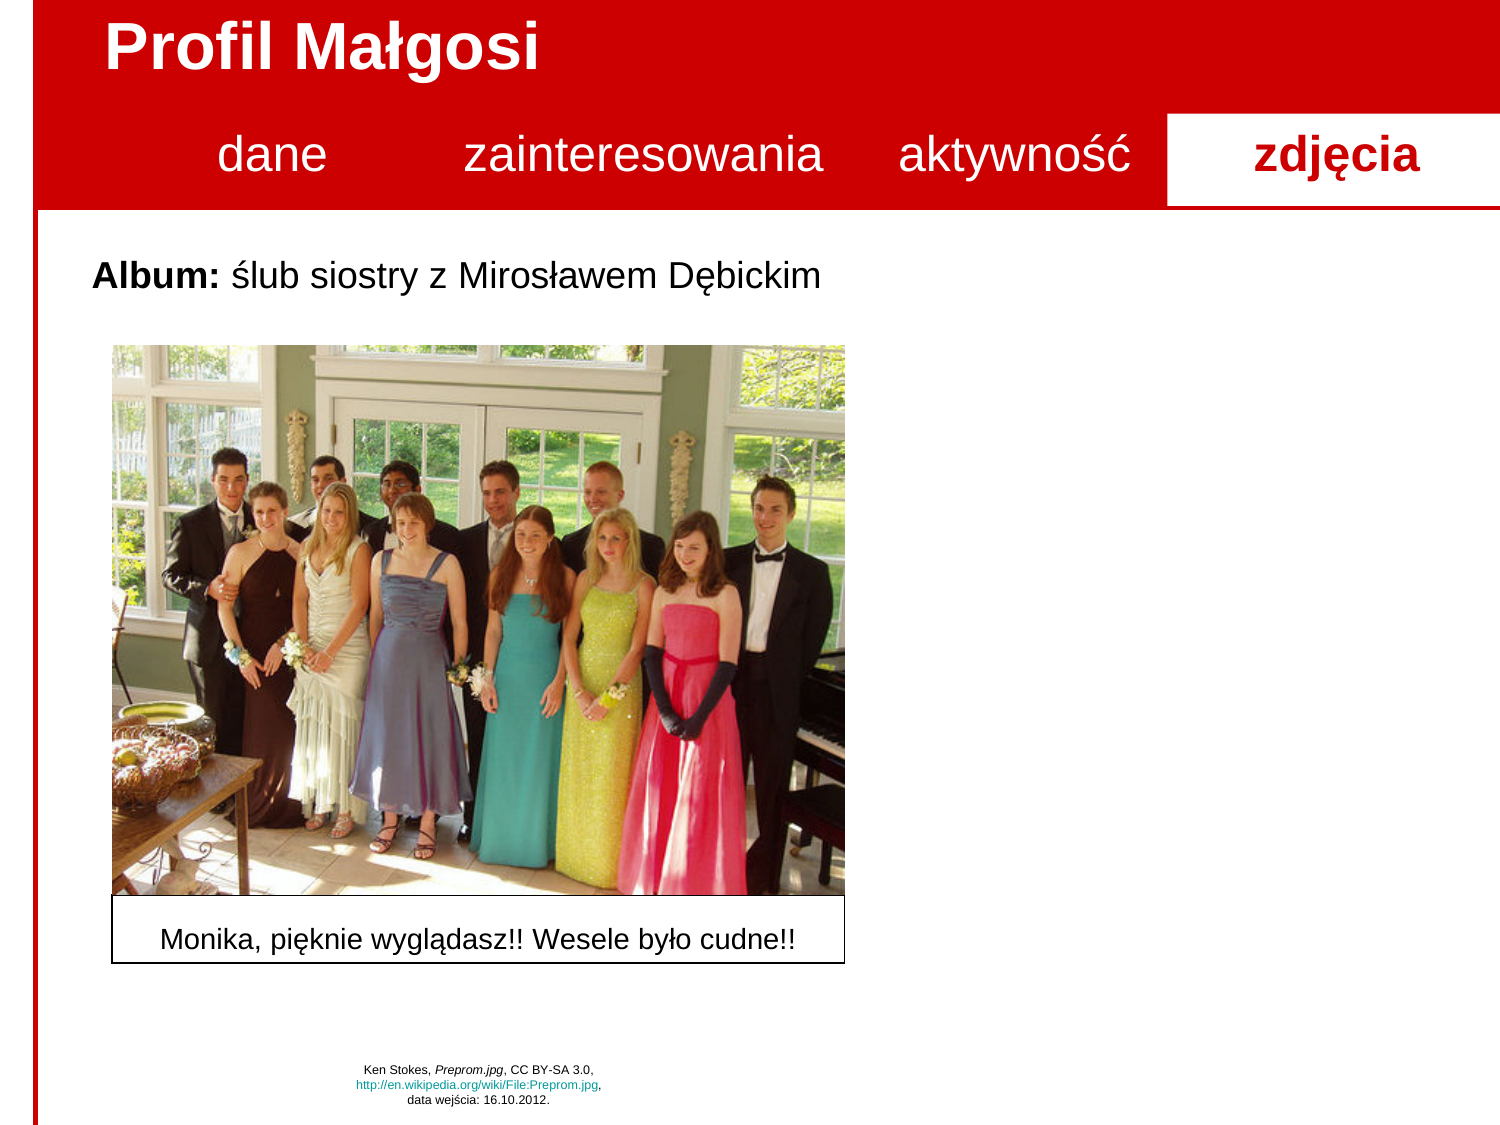

Profil Michała
	Profil Małgosi
dane
zdjęcia
zainteresowania
aktywność
Album: ślub siostry z Mirosławem Dębickim
Monika, pięknie wyglądasz!! Wesele było cudne!!
	Ken Stokes, Preprom.jpg, CC BY-SA 3.0,
http://en.wikipedia.org/wiki/File:Preprom.jpg,
data wejścia: 16.10.2012.